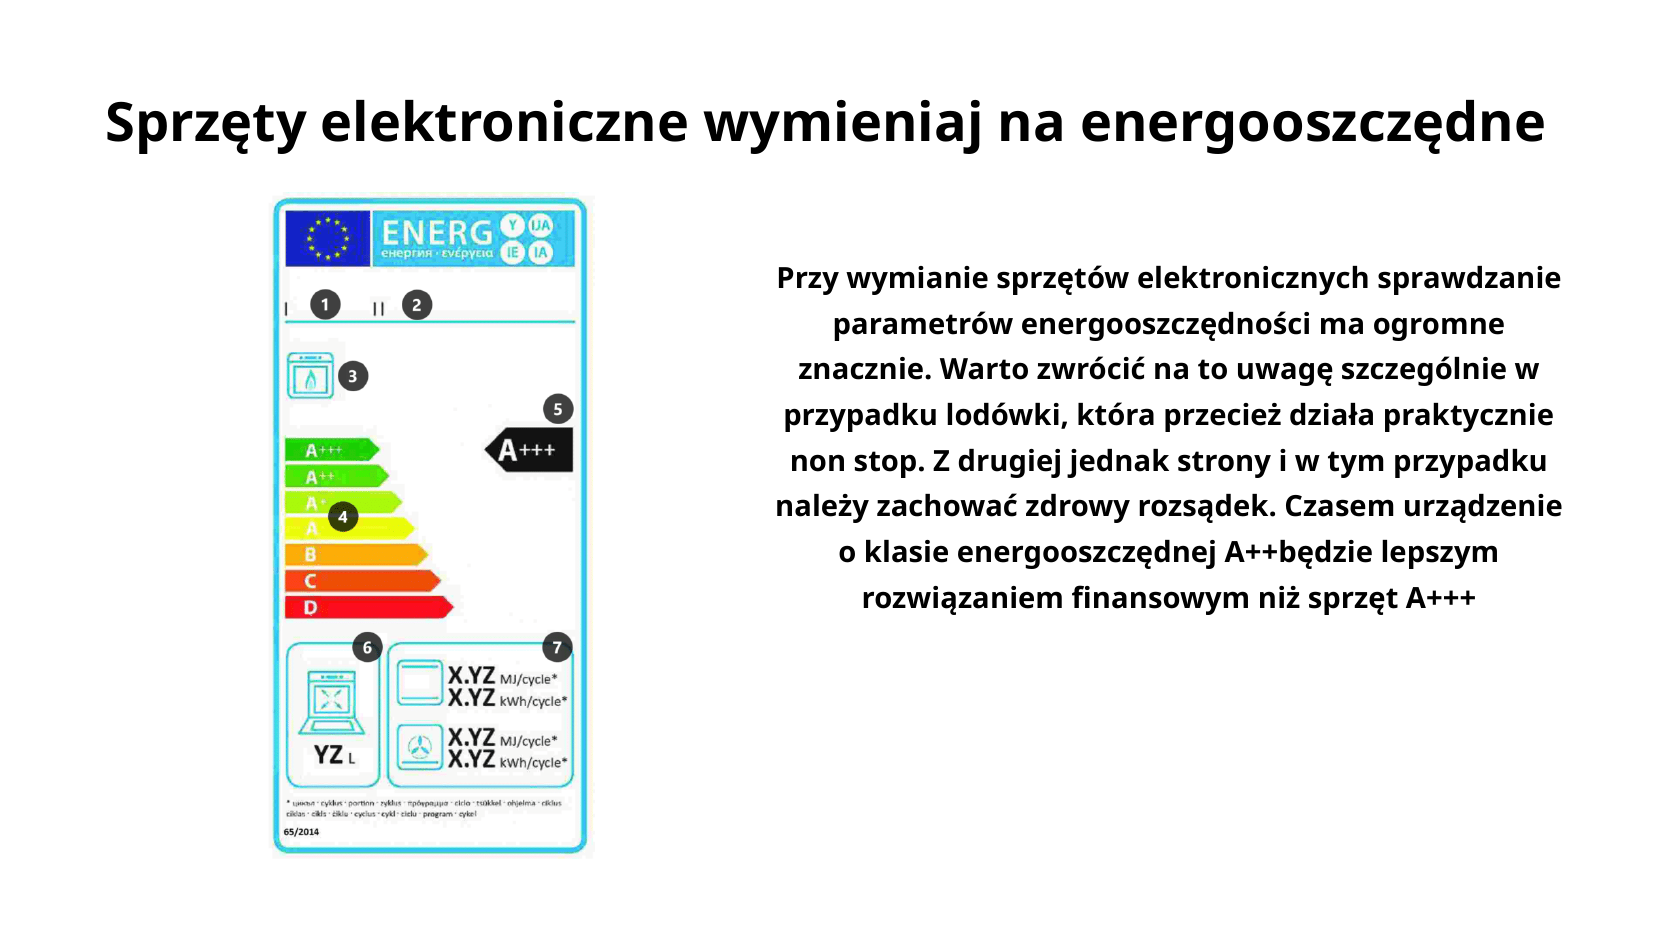

# Sprzęty elektroniczne wymieniaj na energooszczędne
Przy wymianie sprzętów elektronicznych sprawdzanie parametrów energooszczędności ma ogromne znacznie. Warto zwrócić na to uwagę szczególnie w przypadku lodówki, która przecież działa praktycznie non stop. Z drugiej jednak strony i w tym przypadku należy zachować zdrowy rozsądek. Czasem urządzenie o klasie energooszczędnej A++będzie lepszym rozwiązaniem finansowym niż sprzęt A+++